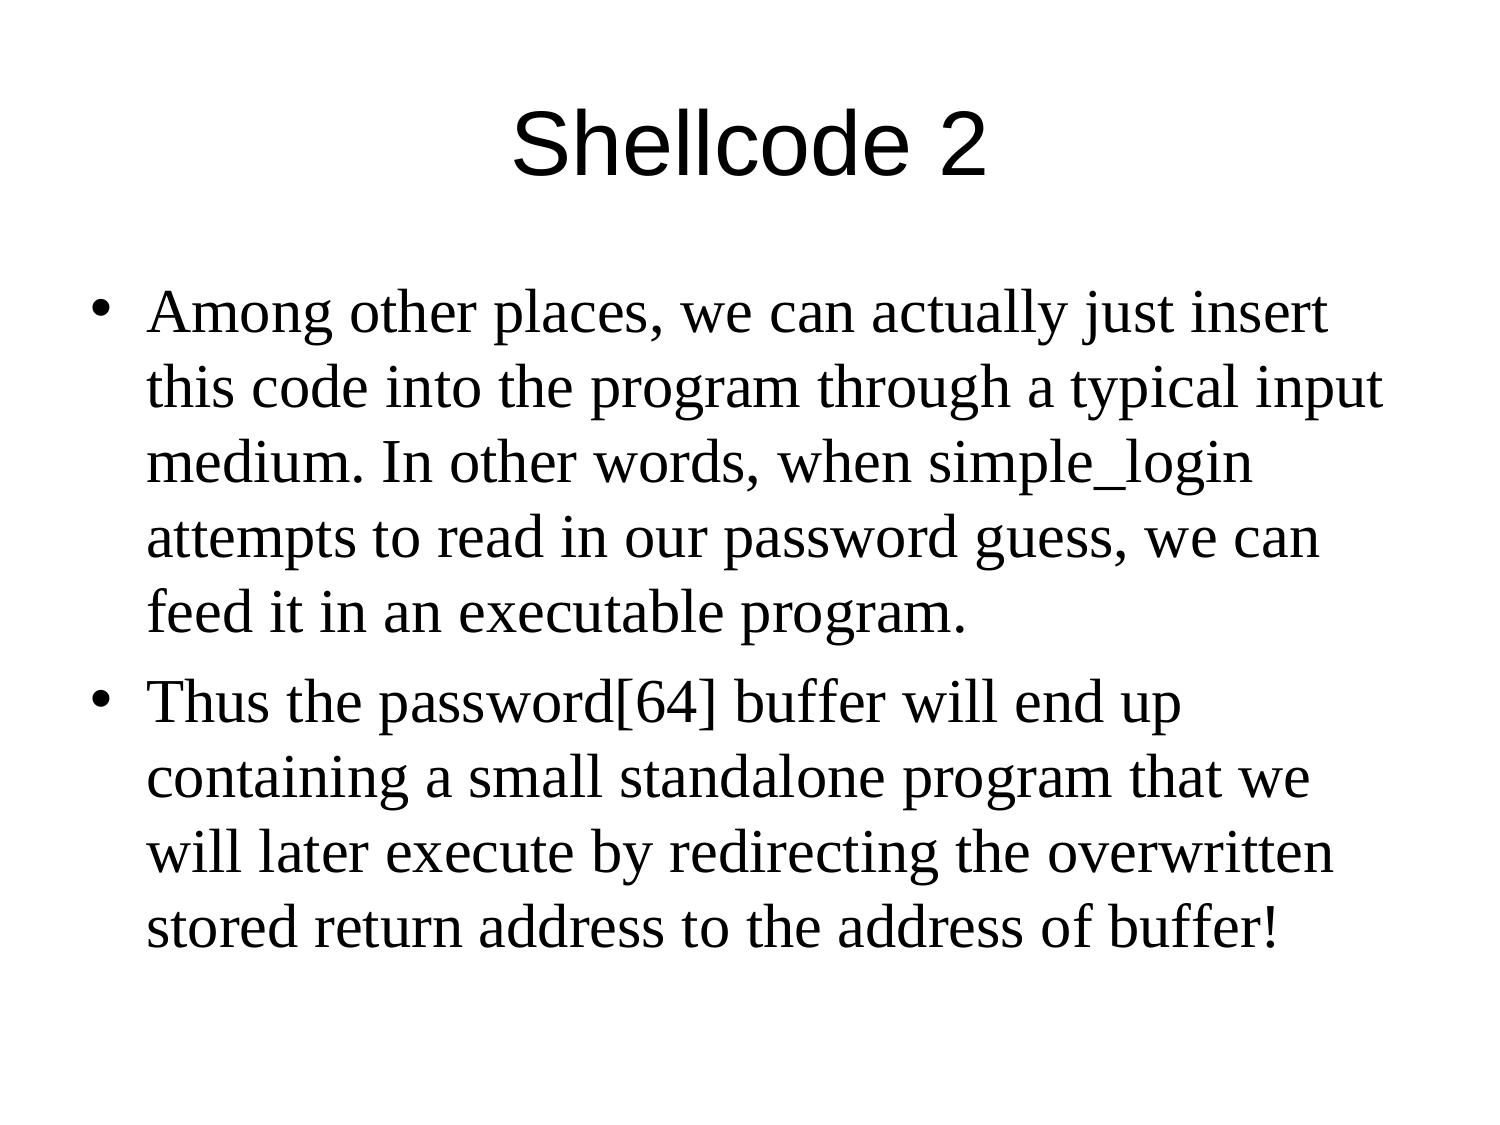

# Shellcode 2
Among other places, we can actually just insert this code into the program through a typical input medium. In other words, when simple_login attempts to read in our password guess, we can feed it in an executable program.
Thus the password[64] buffer will end up containing a small standalone program that we will later execute by redirecting the overwritten stored return address to the address of buffer!